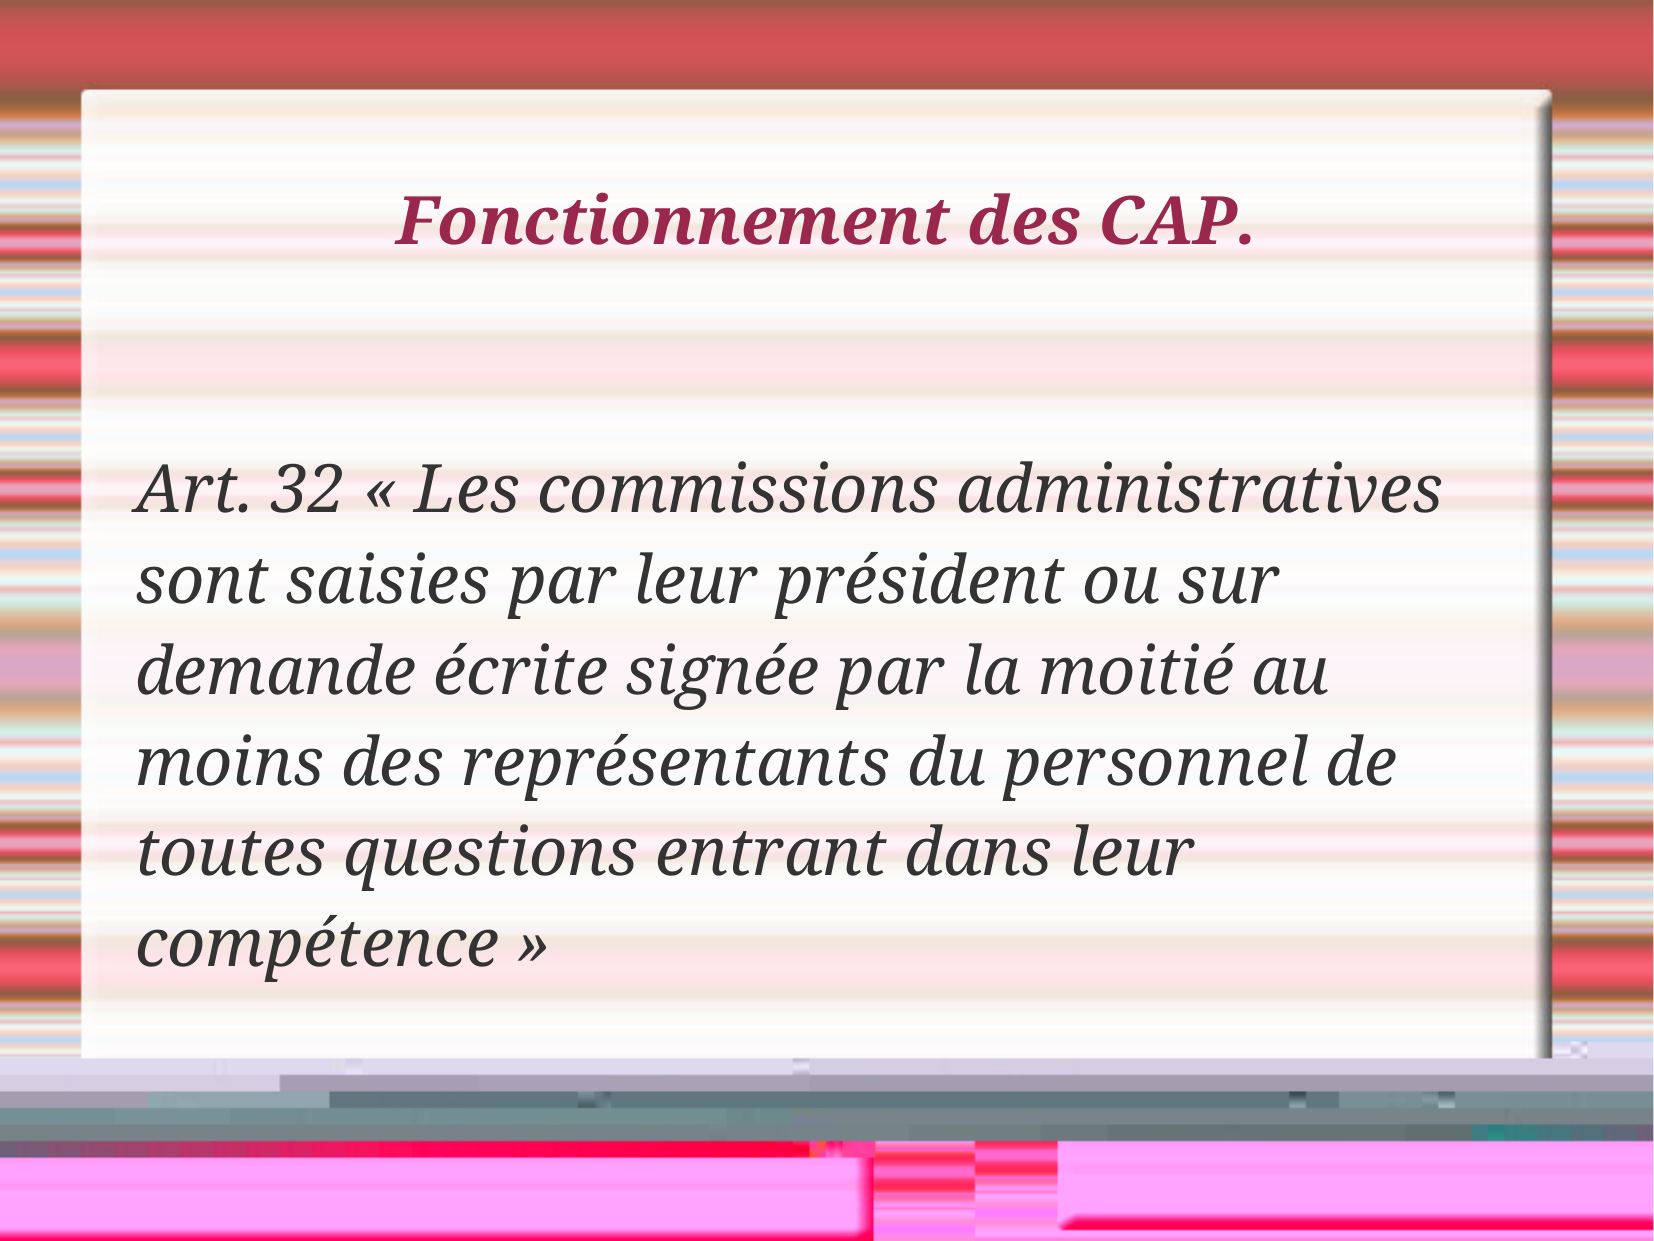

# Fonctionnement des CAP.
Art. 32 « Les commissions administratives sont saisies par leur président ou sur demande écrite signée par la moitié au moins des représentants du personnel de toutes questions entrant dans leur compétence »